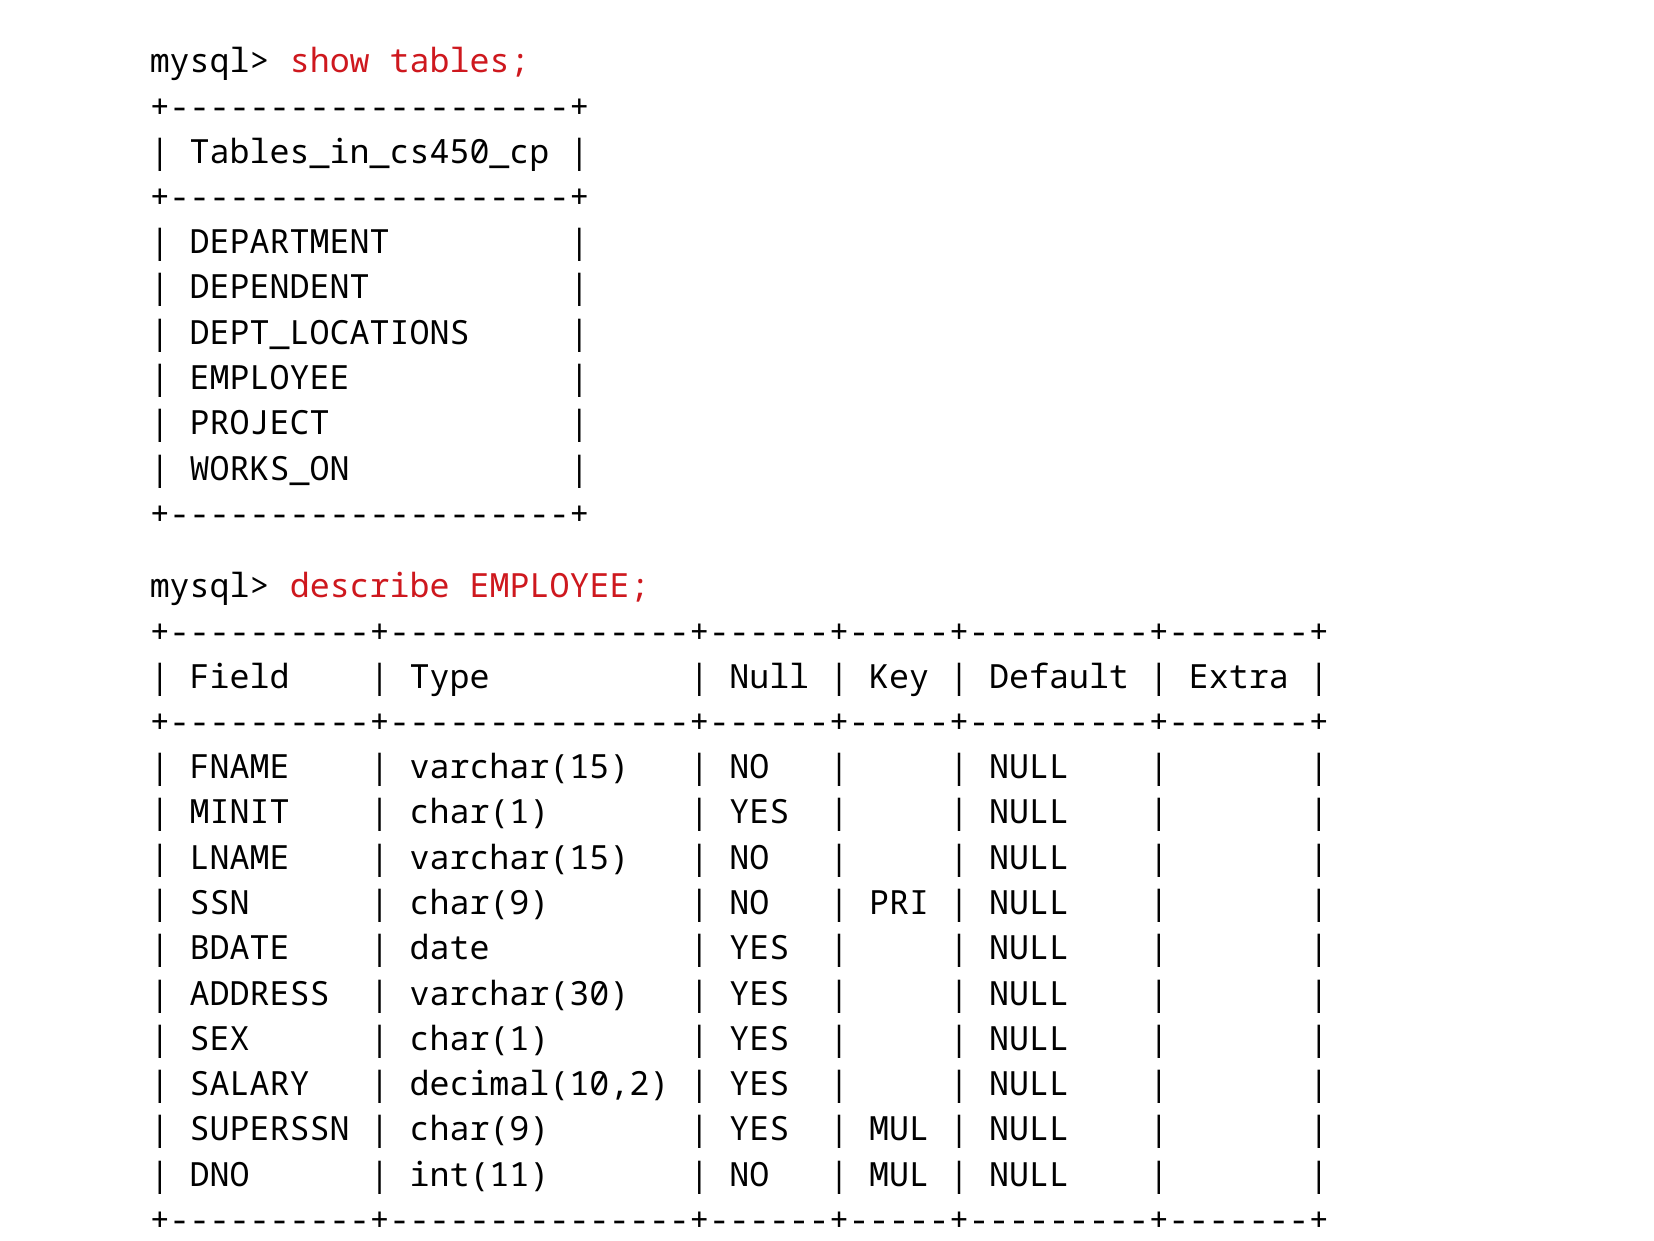

mysql> show tables;
+--------------------+
| Tables_in_cs450_cp |
+--------------------+
| DEPARTMENT |
| DEPENDENT |
| DEPT_LOCATIONS |
| EMPLOYEE |
| PROJECT |
| WORKS_ON |
+--------------------+
mysql> describe EMPLOYEE;
+----------+---------------+------+-----+---------+-------+
| Field | Type | Null | Key | Default | Extra |
+----------+---------------+------+-----+---------+-------+
| FNAME | varchar(15) | NO | | NULL | |
| MINIT | char(1) | YES | | NULL | |
| LNAME | varchar(15) | NO | | NULL | |
| SSN | char(9) | NO | PRI | NULL | |
| BDATE | date | YES | | NULL | |
| ADDRESS | varchar(30) | YES | | NULL | |
| SEX | char(1) | YES | | NULL | |
| SALARY | decimal(10,2) | YES | | NULL | |
| SUPERSSN | char(9) | YES | MUL | NULL | |
| DNO | int(11) | NO | MUL | NULL | |
+----------+---------------+------+-----+---------+-------+